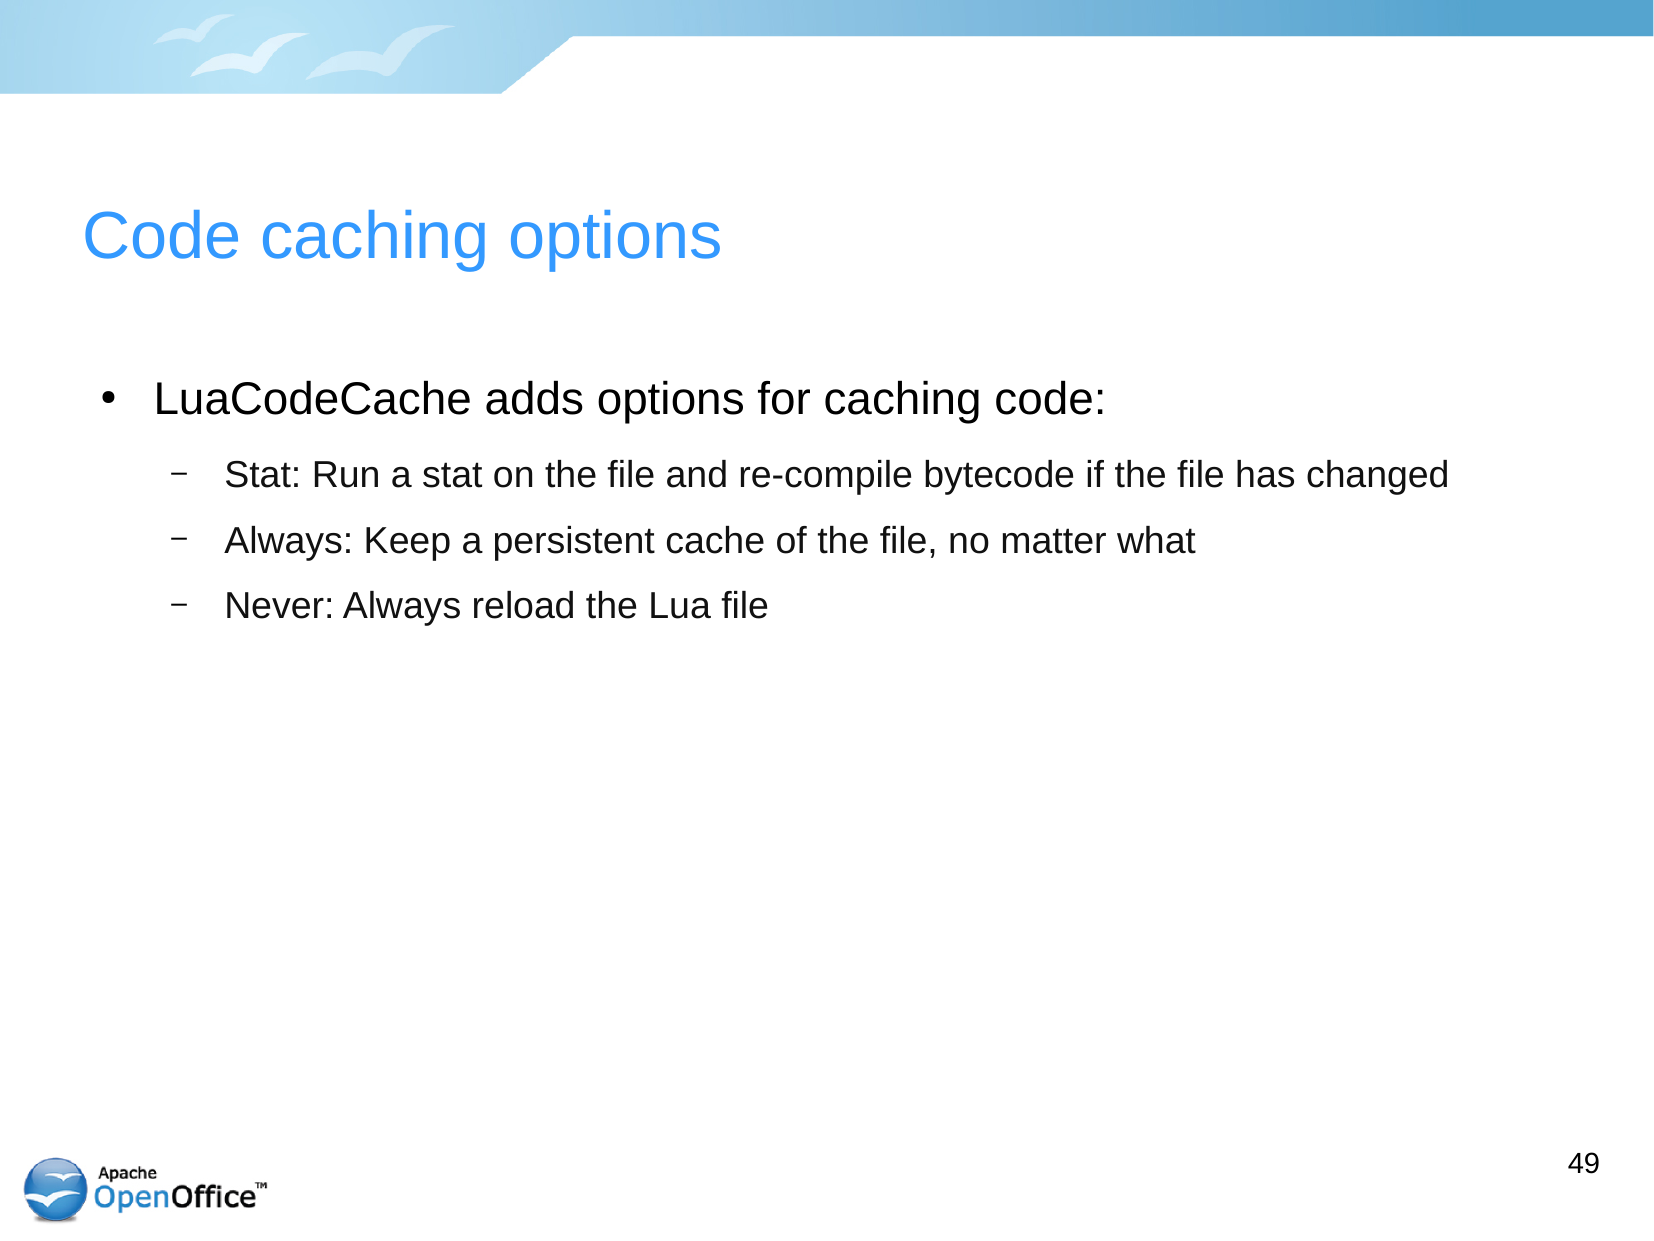

# Code caching options
LuaCodeCache adds options for caching code:
Stat: Run a stat on the file and re-compile bytecode if the file has changed
Always: Keep a persistent cache of the file, no matter what
Never: Always reload the Lua file
49